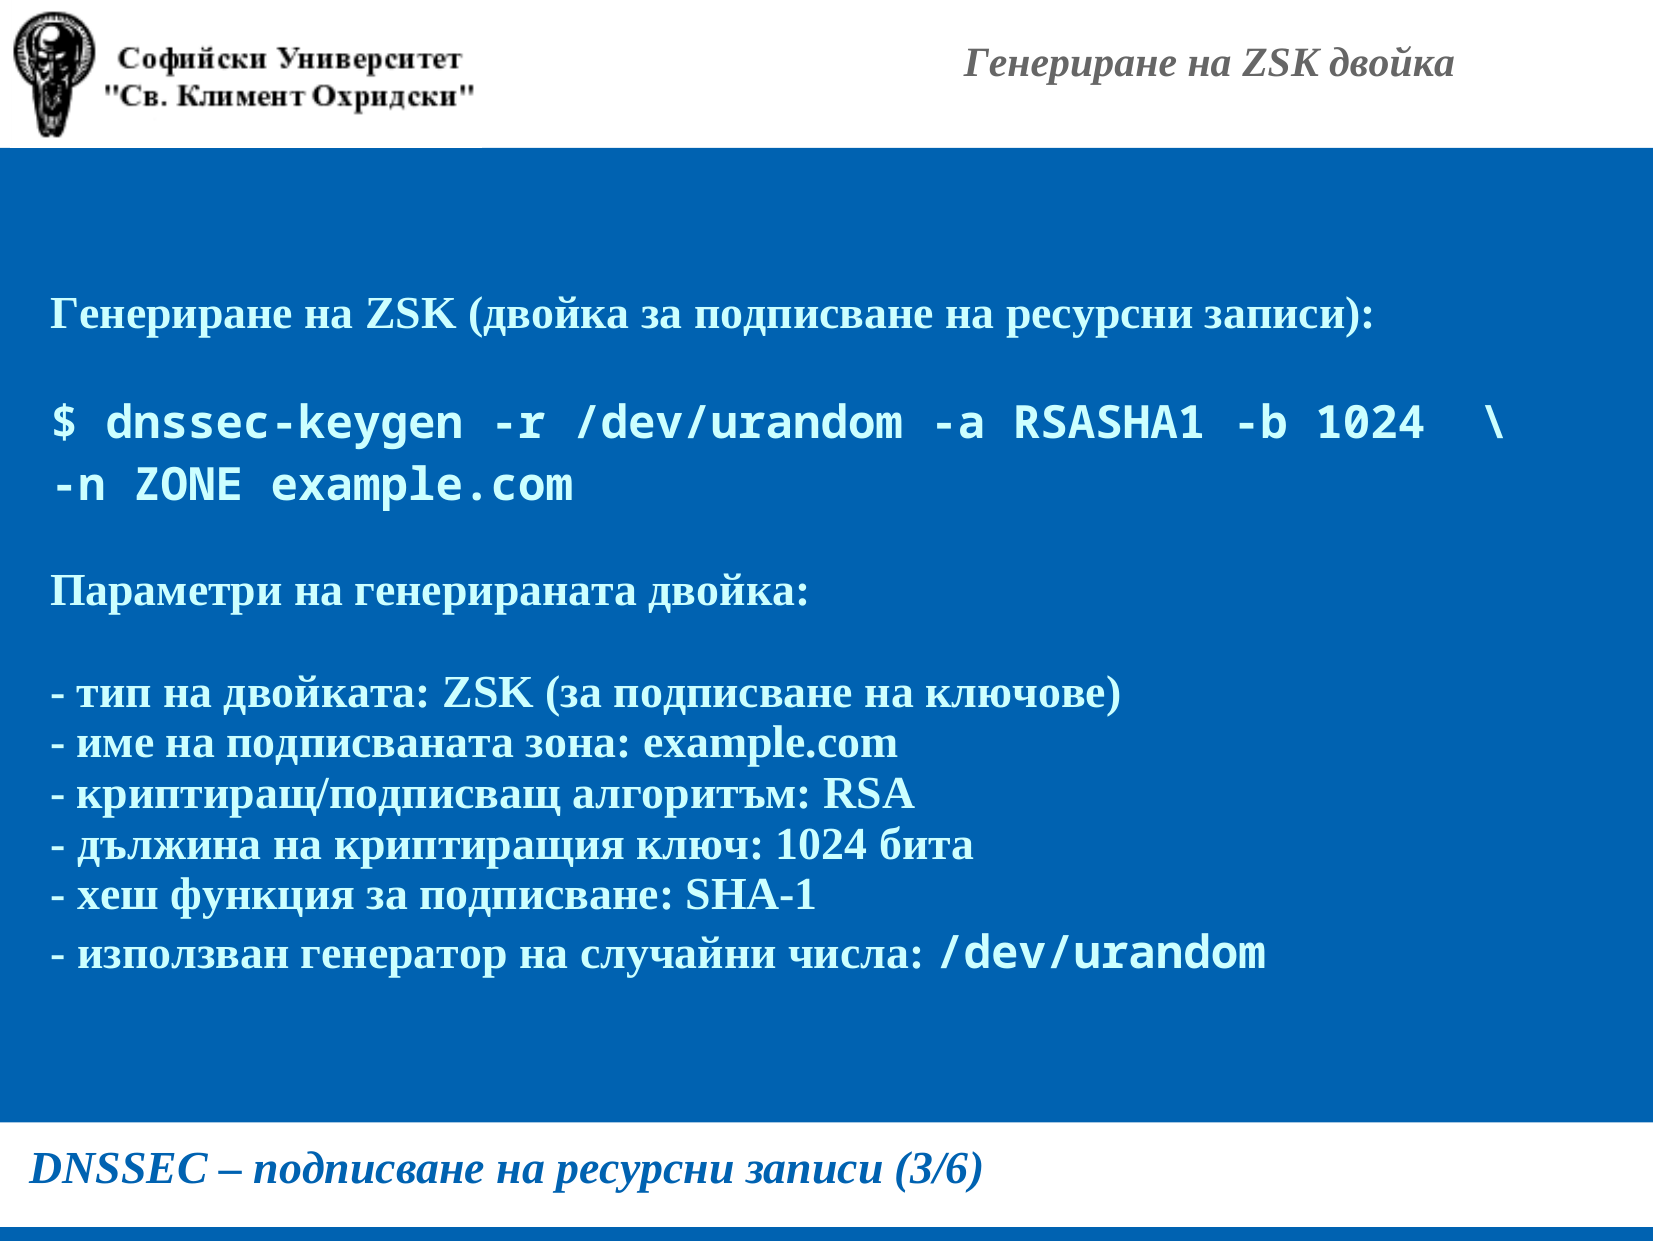

# Генериране на ZSK двойка
Генериране на ZSK (двойка за подписване на ресурсни записи):
$ dnssec-keygen -r /dev/urandom -a RSASHA1 -b 1024 \
-n ZONE example.com
Параметри на генерираната двойка:
- тип на двойката: ZSK (за подписване на ключове)
- име на подписваната зона: example.com
- криптиращ/подписващ алгоритъм: RSA
- дължина на криптиращия ключ: 1024 бита
- хеш функция за подписване: SHA-1
- използван генератор на случайни числа: /dev/urandom
DNSSEC – подписване на ресурсни записи (3/6)